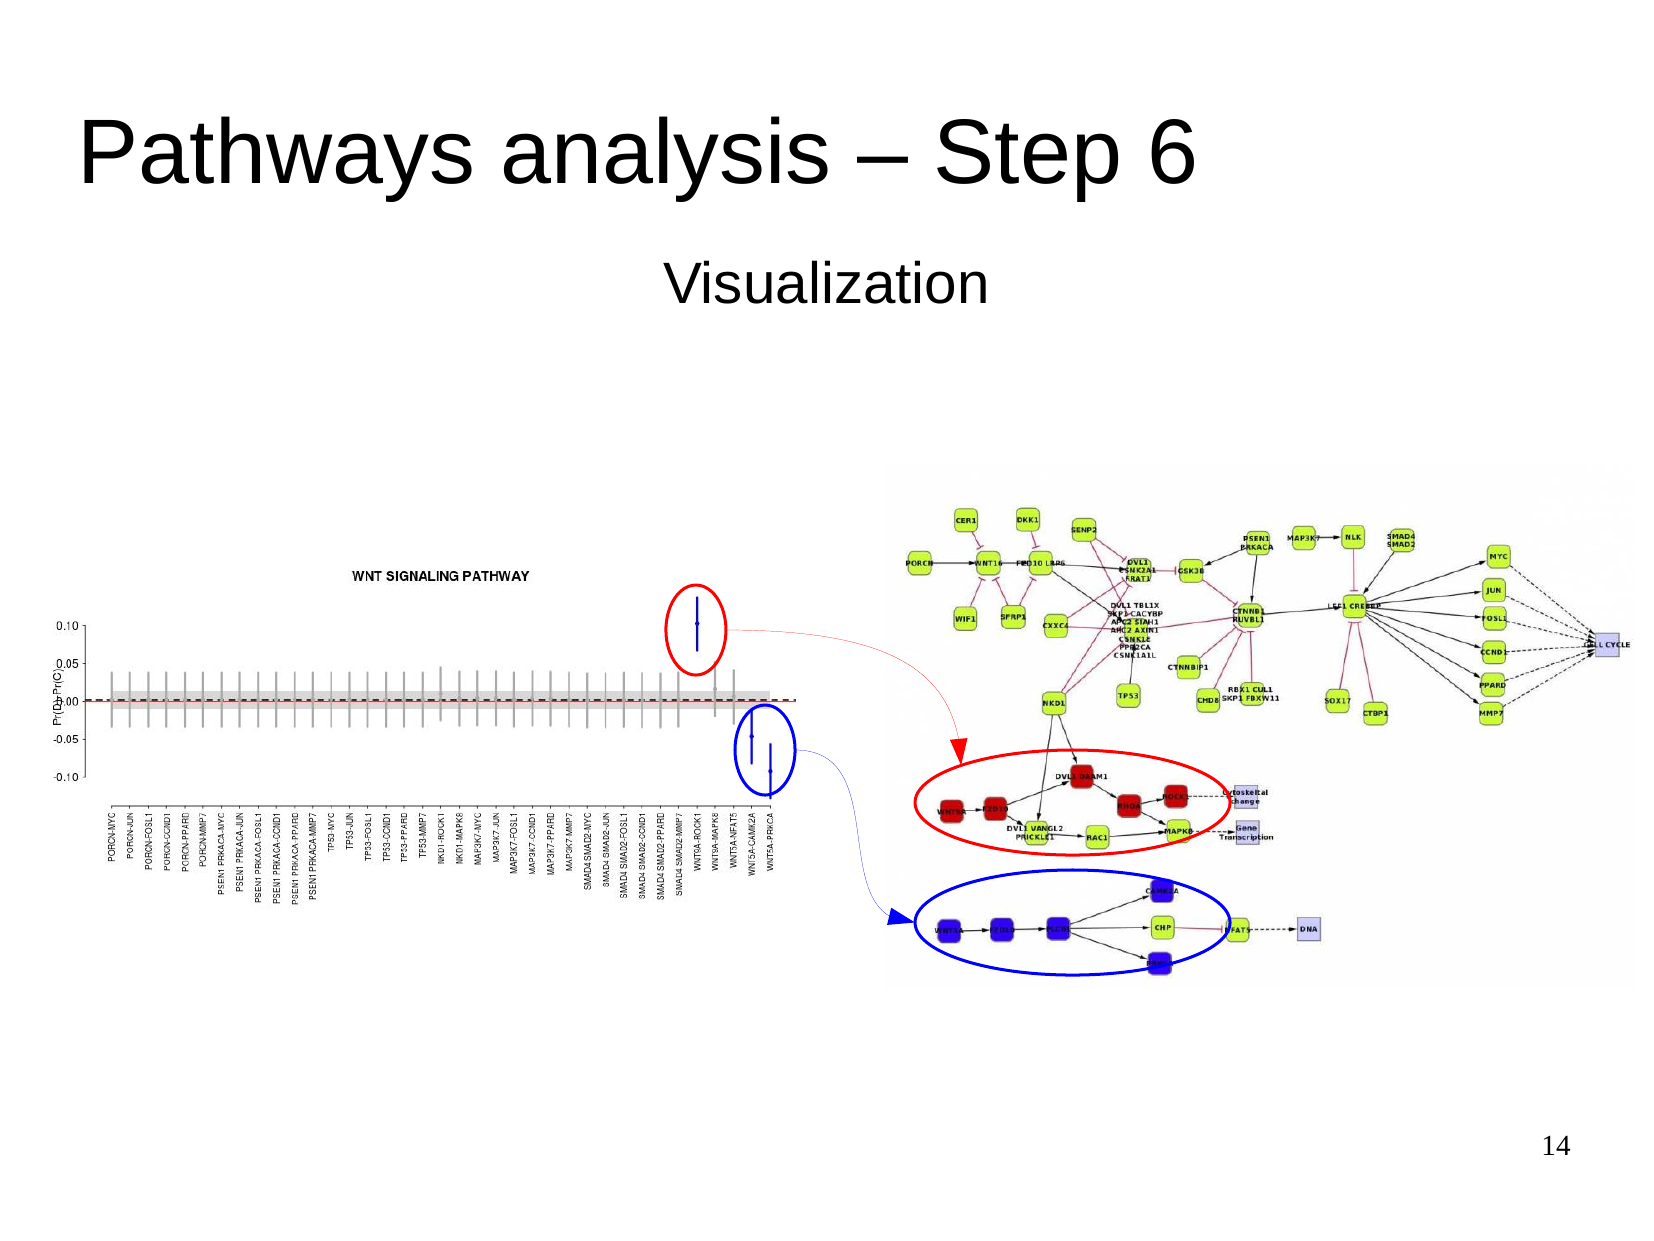

Pathways analysis – Step 6
Visualization
14